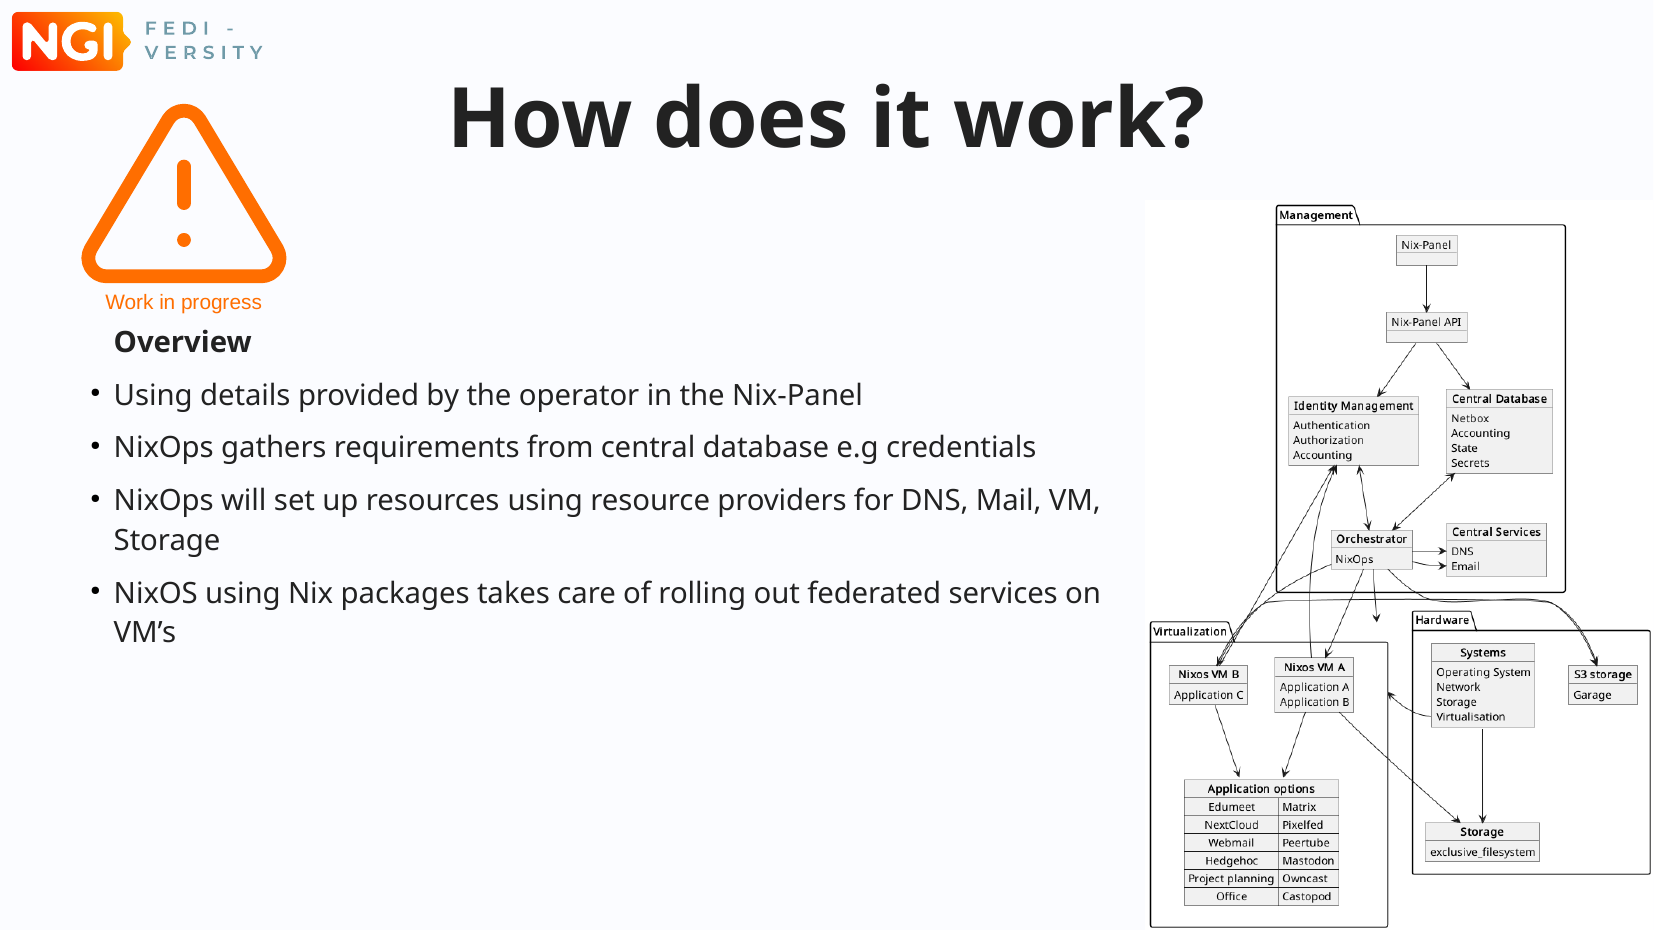

# How does it work?
Work in progress
Overview
Using details provided by the operator in the Nix-Panel
NixOps gathers requirements from central database e.g credentials
NixOps will set up resources using resource providers for DNS, Mail, VM, Storage
NixOS using Nix packages takes care of rolling out federated services on VM’s